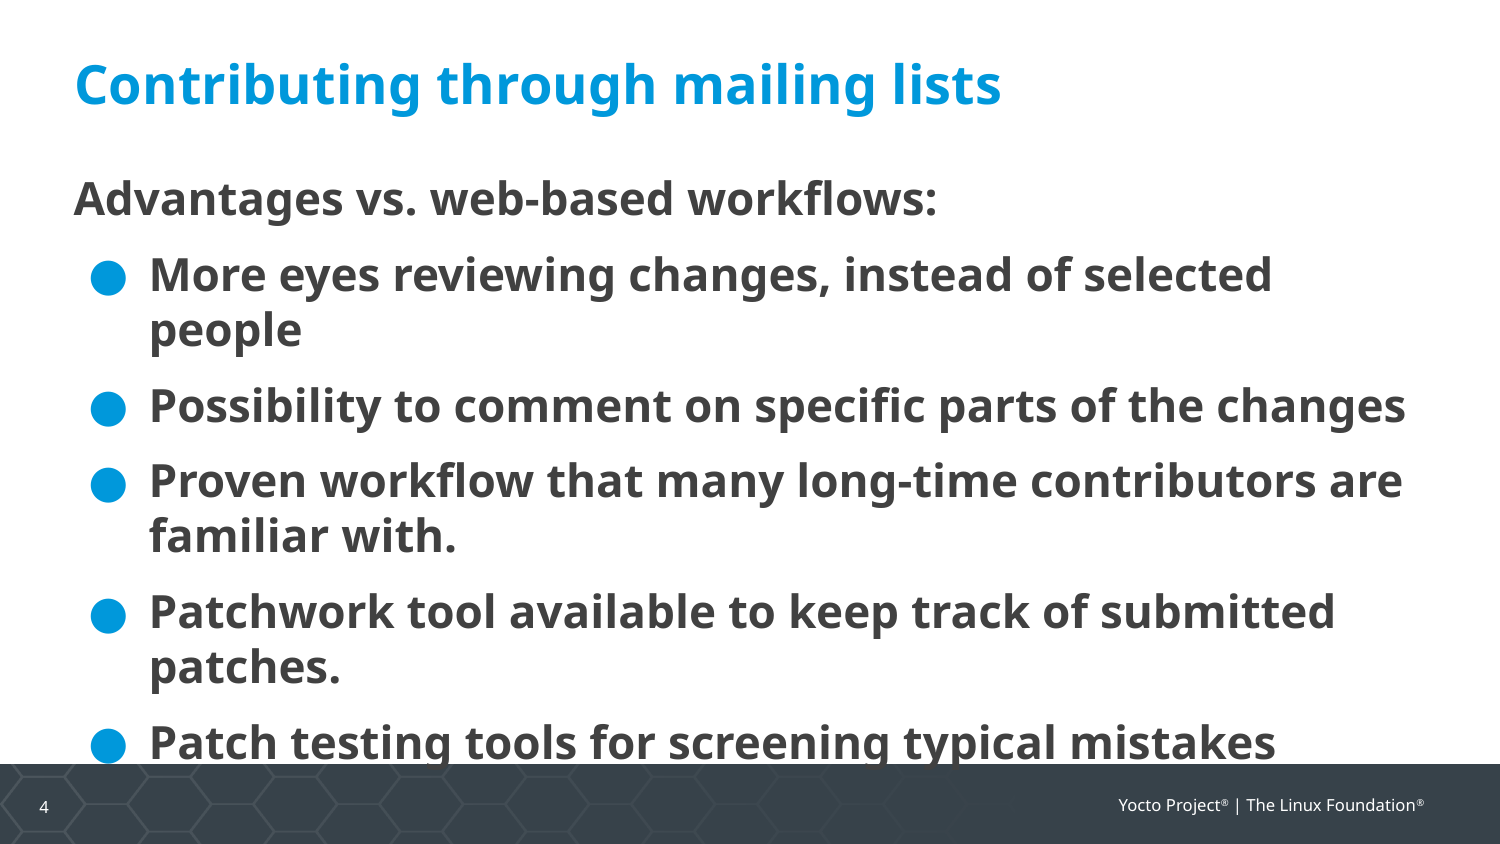

# Contributing through mailing lists
Advantages vs. web-based workflows:
More eyes reviewing changes, instead of selected people
Possibility to comment on specific parts of the changes
Proven workflow that many long-time contributors are familiar with.
Patchwork tool available to keep track of submitted patches.
Patch testing tools for screening typical mistakes